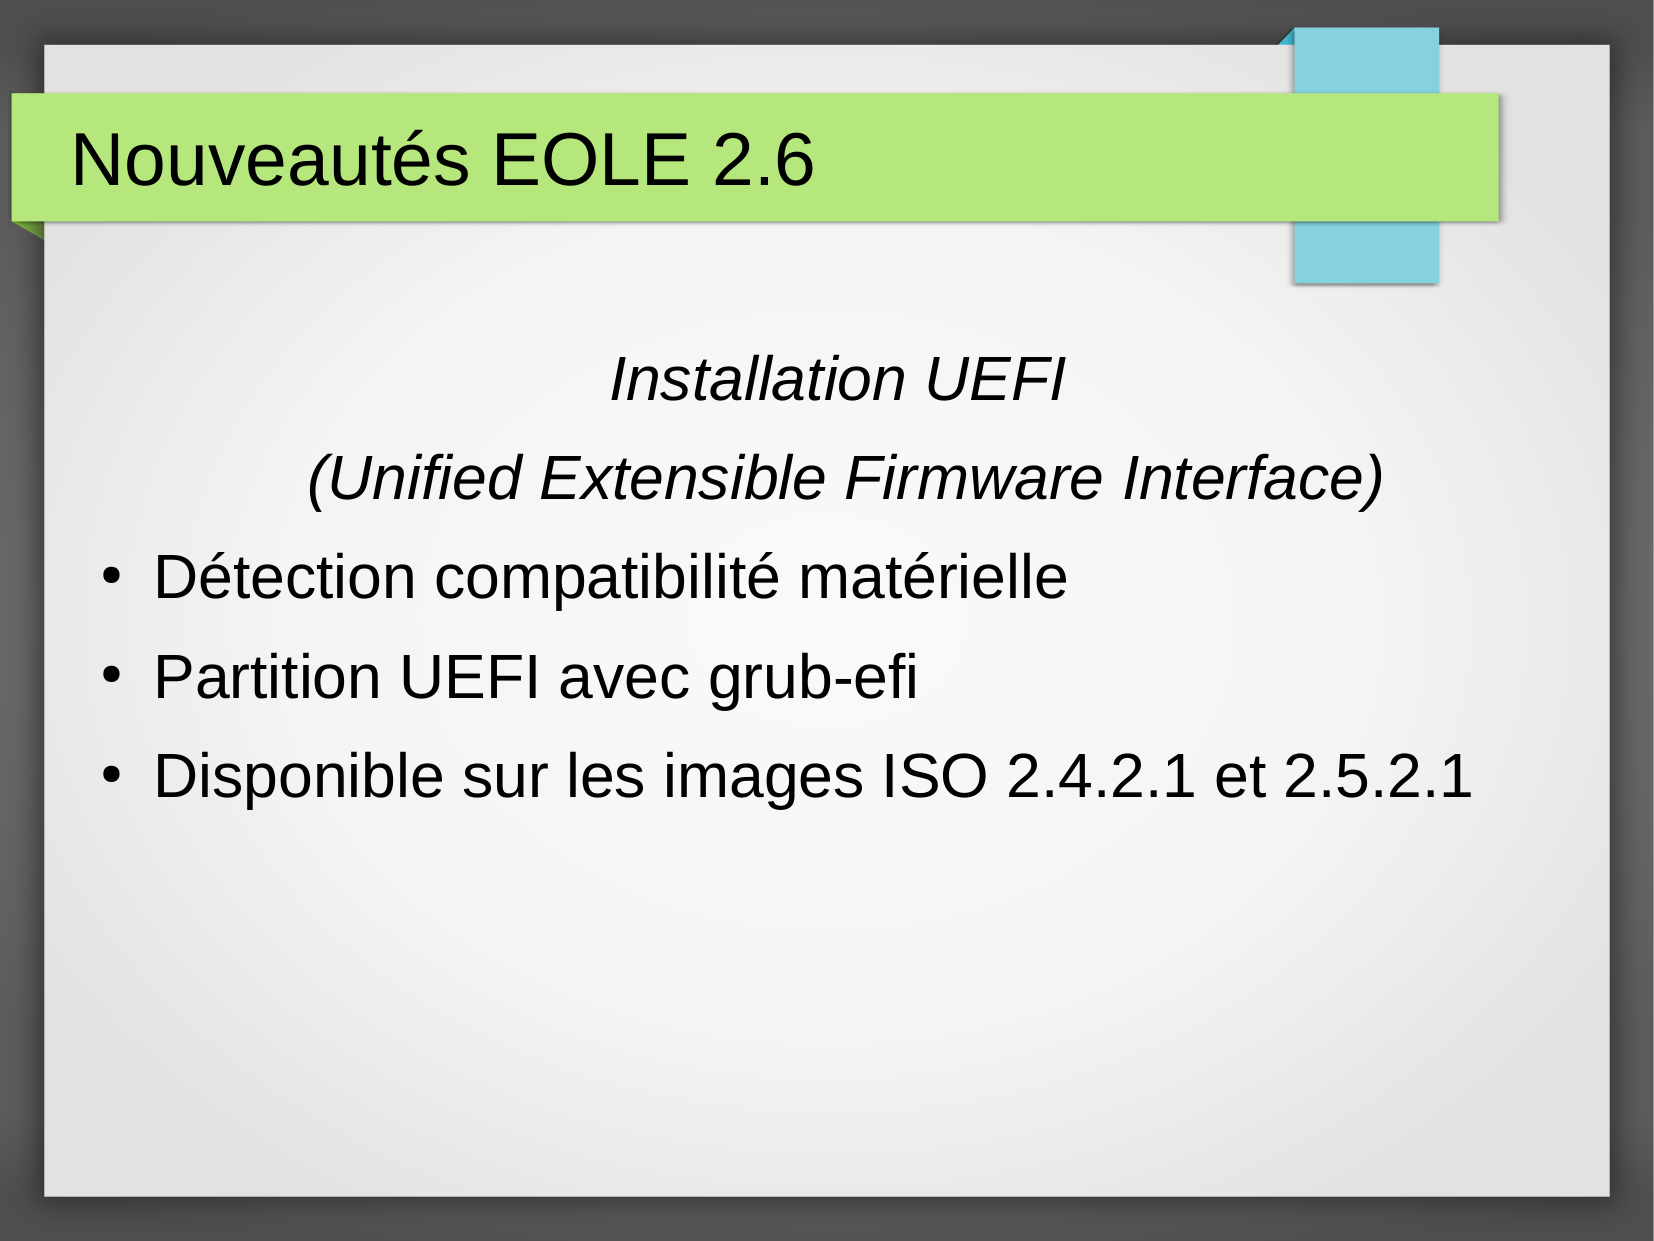

# Nouveautés EOLE 2.6
Installation UEFI
(Unified Extensible Firmware Interface)
Détection compatibilité matérielle
Partition UEFI avec grub-efi
Disponible sur les images ISO 2.4.2.1 et 2.5.2.1